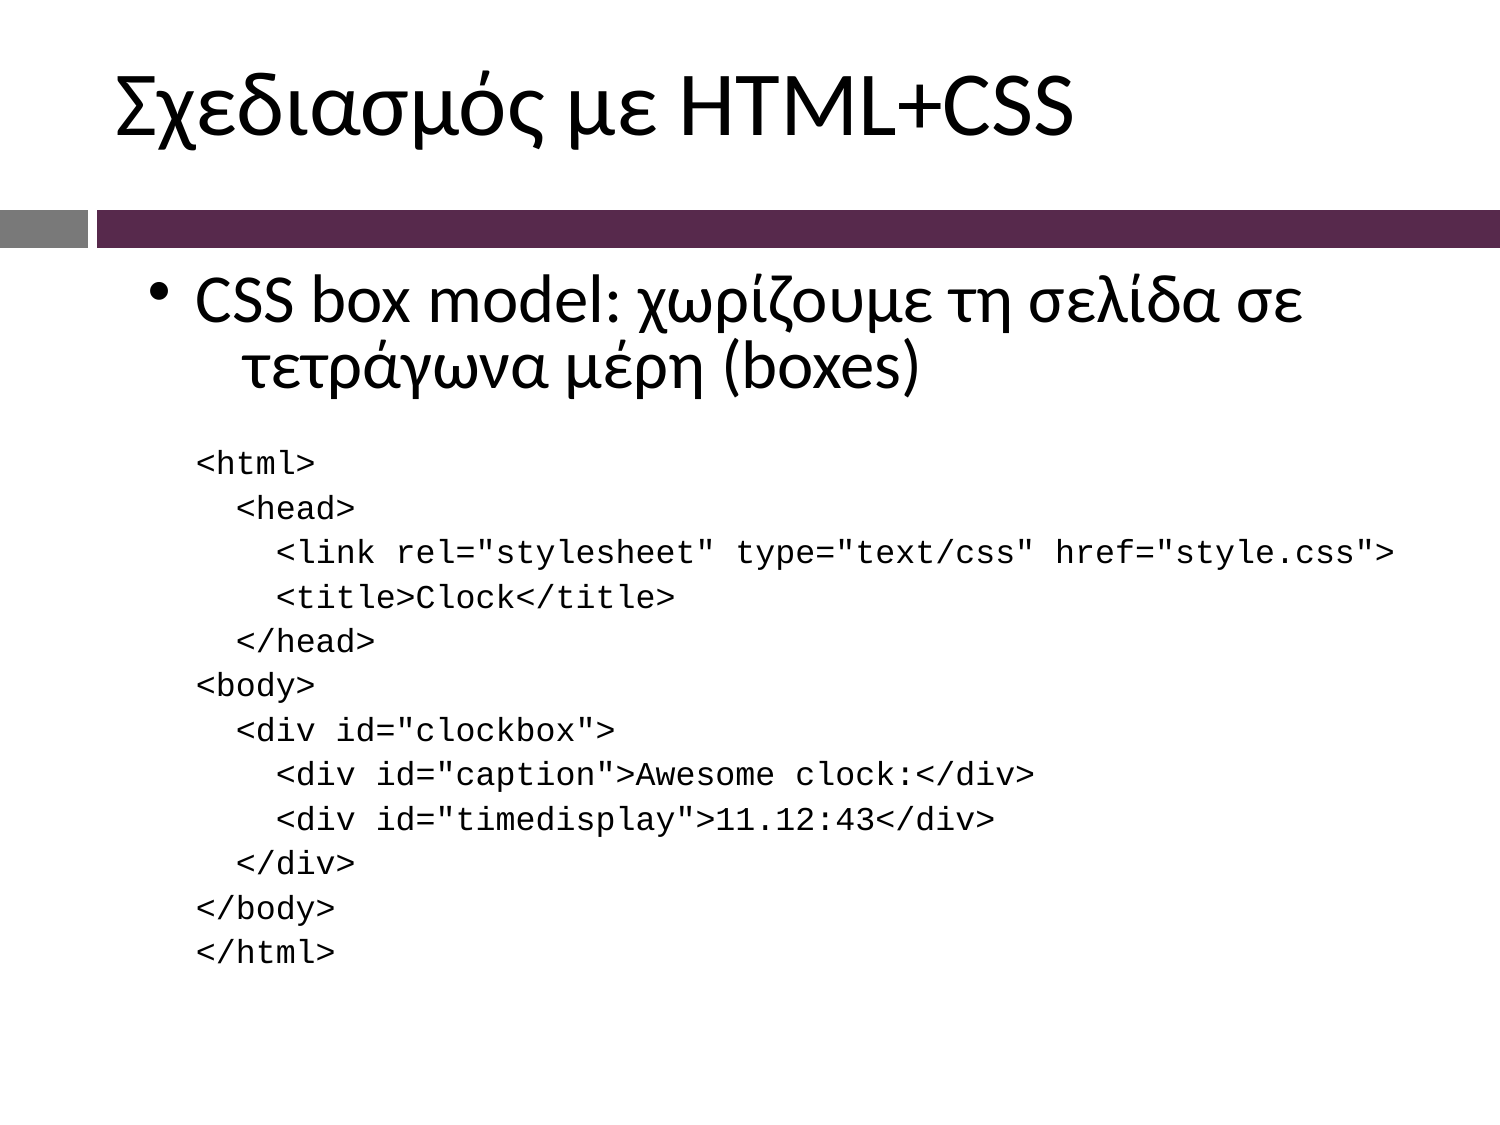

# Σχεδιασμός με HTML+CSS
CSS box model: χωρίζουμε τη σελίδα σε τετράγωνα μέρη (boxes)
<html>
 <head>
 <link rel="stylesheet" type="text/css" href="style.css">
 <title>Clock</title>
 </head>
<body>
 <div id="clockbox">
 <div id="caption">Awesome clock:</div>
 <div id="timedisplay">11.12:43</div>
 </div>
</body>
</html>